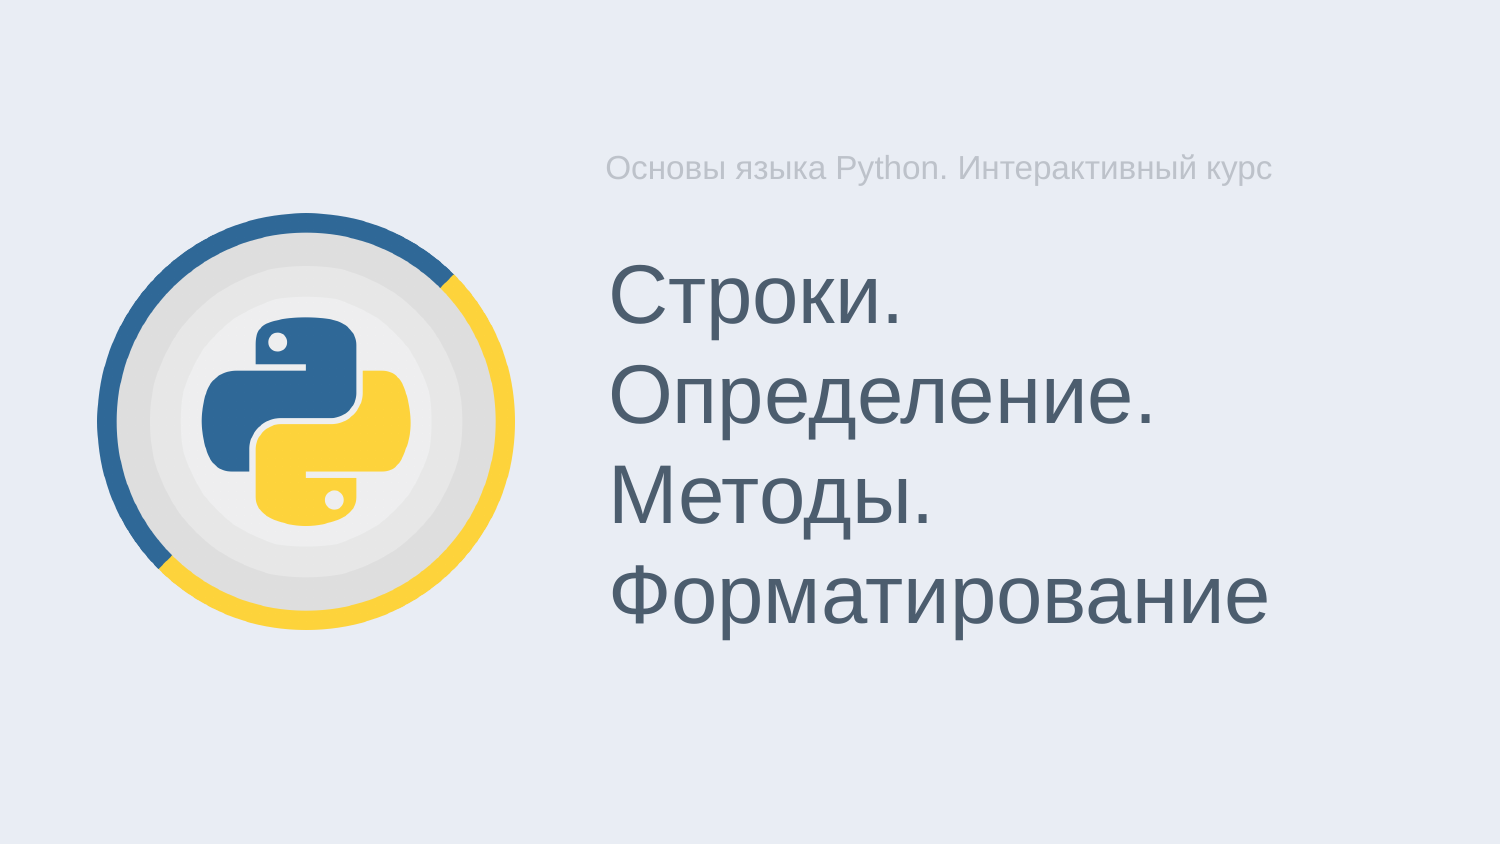

# Основы языка Python. Интерактивный курс
Строки. Определение. Методы. Форматирование